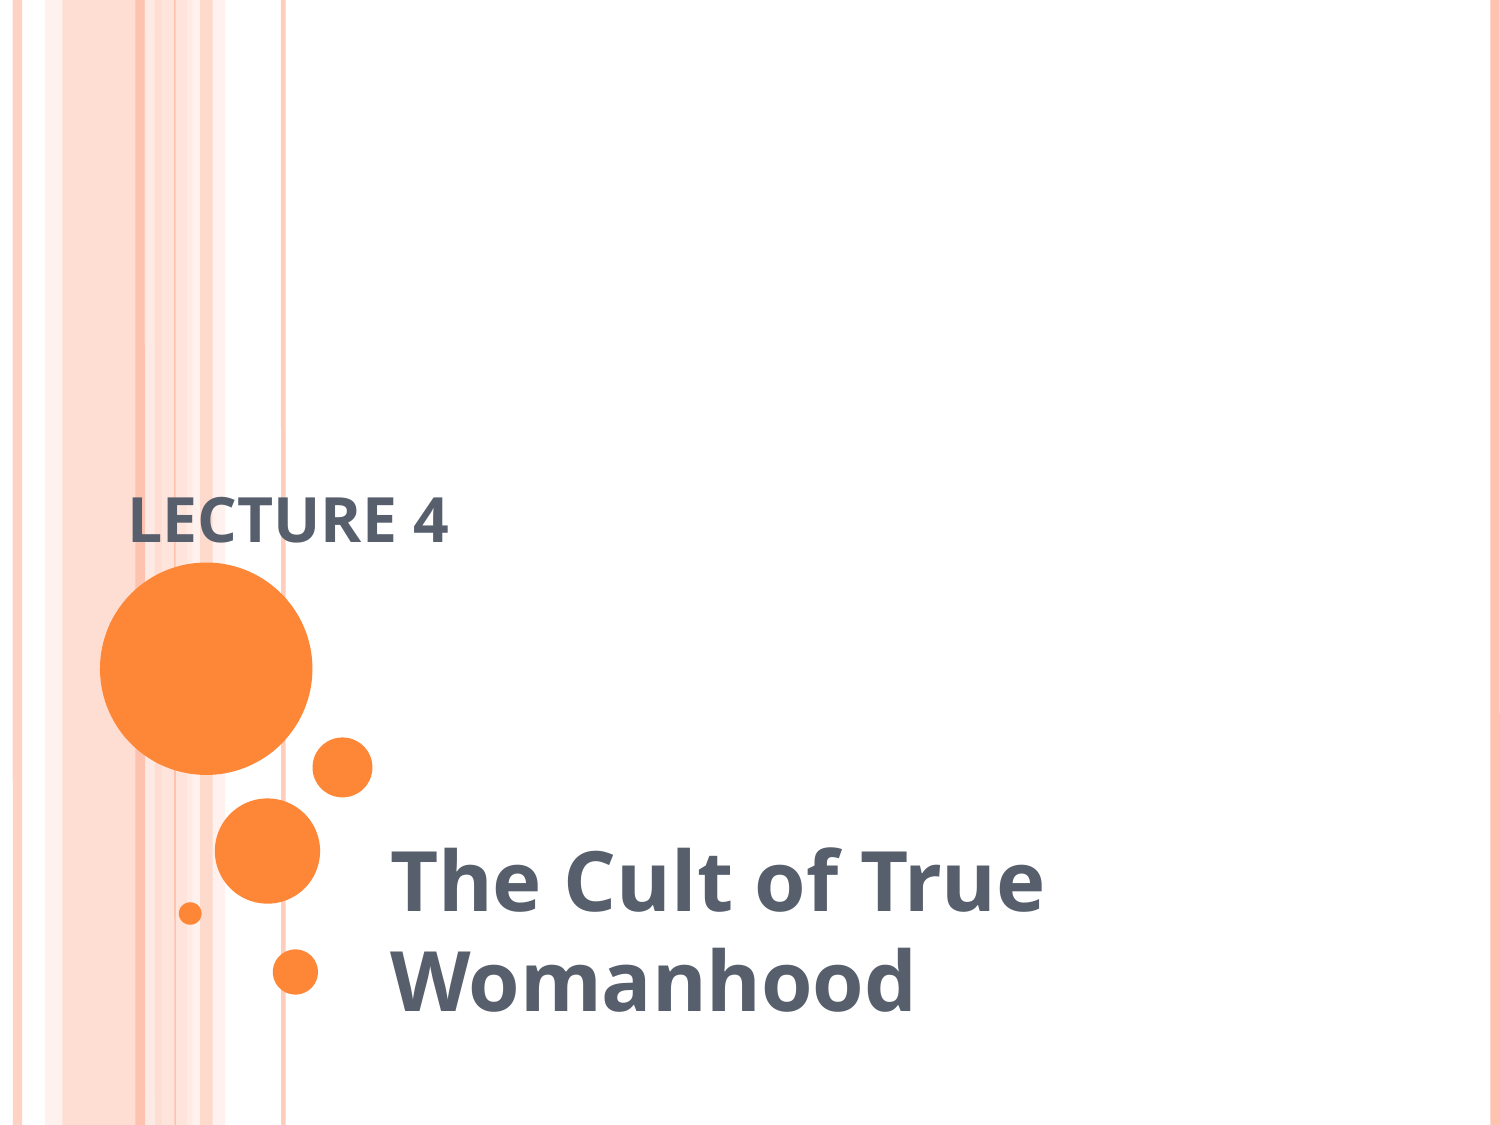

# Lecture 4
The Cult of True Womanhood